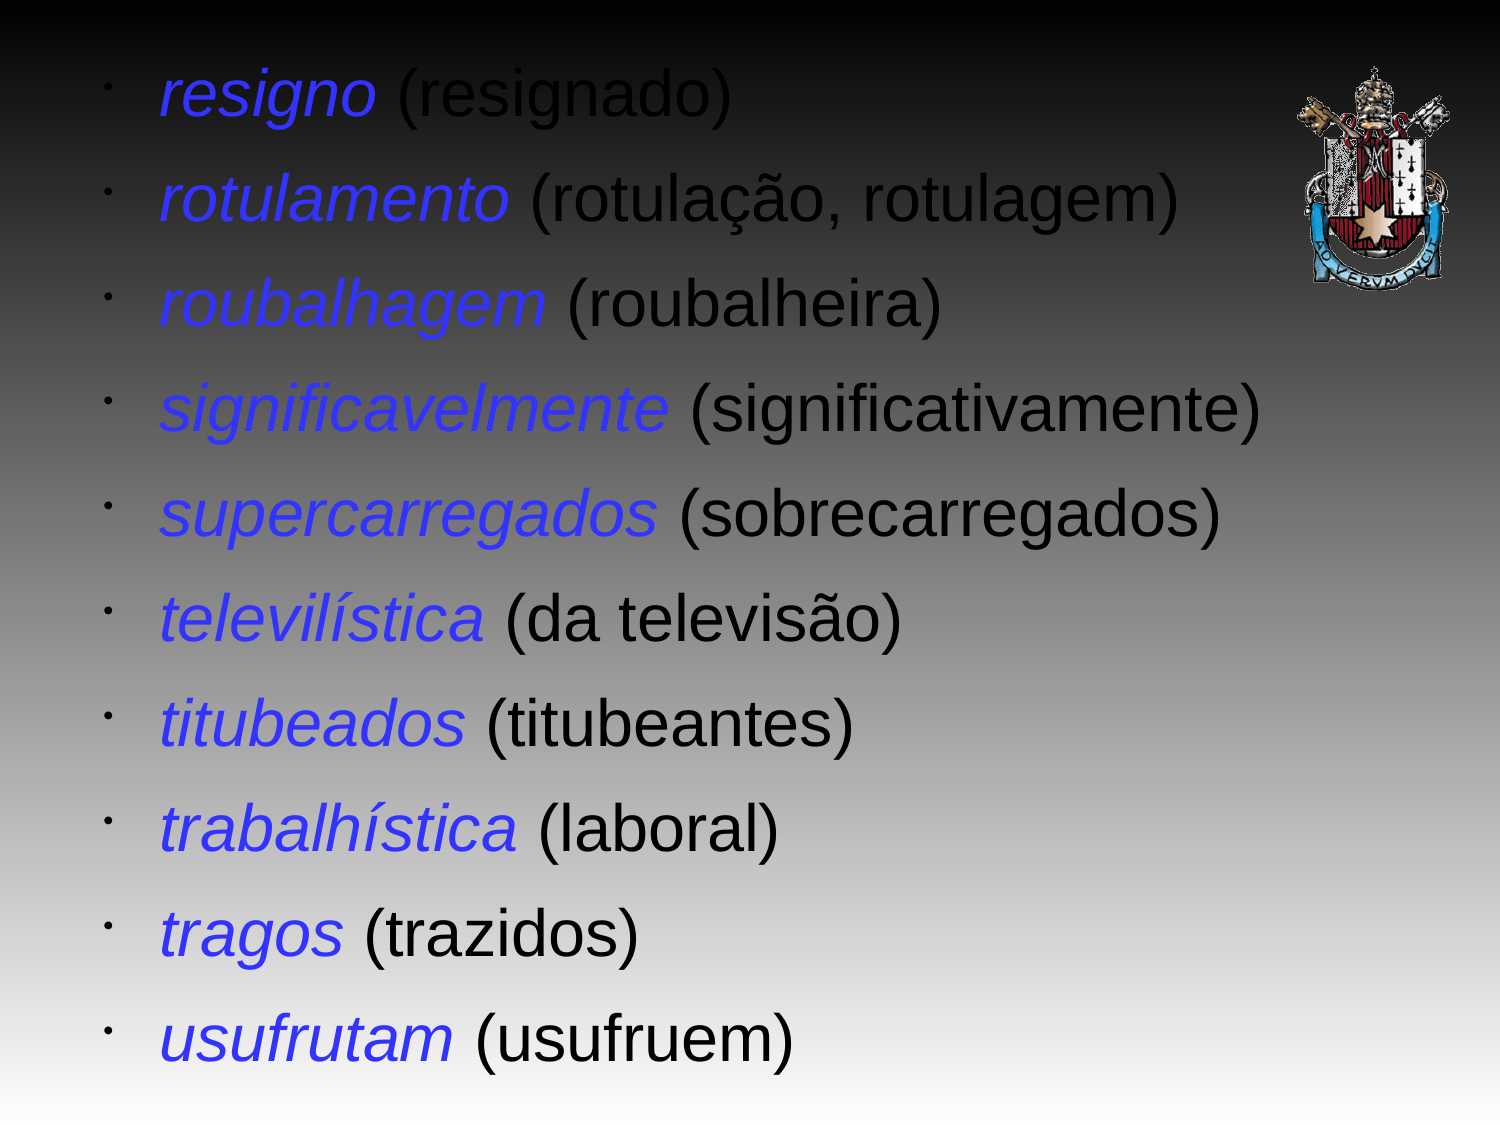

# resigno (resignado)
rotulamento (rotulação, rotulagem)
roubalhagem (roubalheira)
significavelmente (significativamente)
supercarregados (sobrecarregados)
televilística (da televisão)
titubeados (titubeantes)
trabalhística (laboral)
tragos (trazidos)
usufrutam (usufruem)